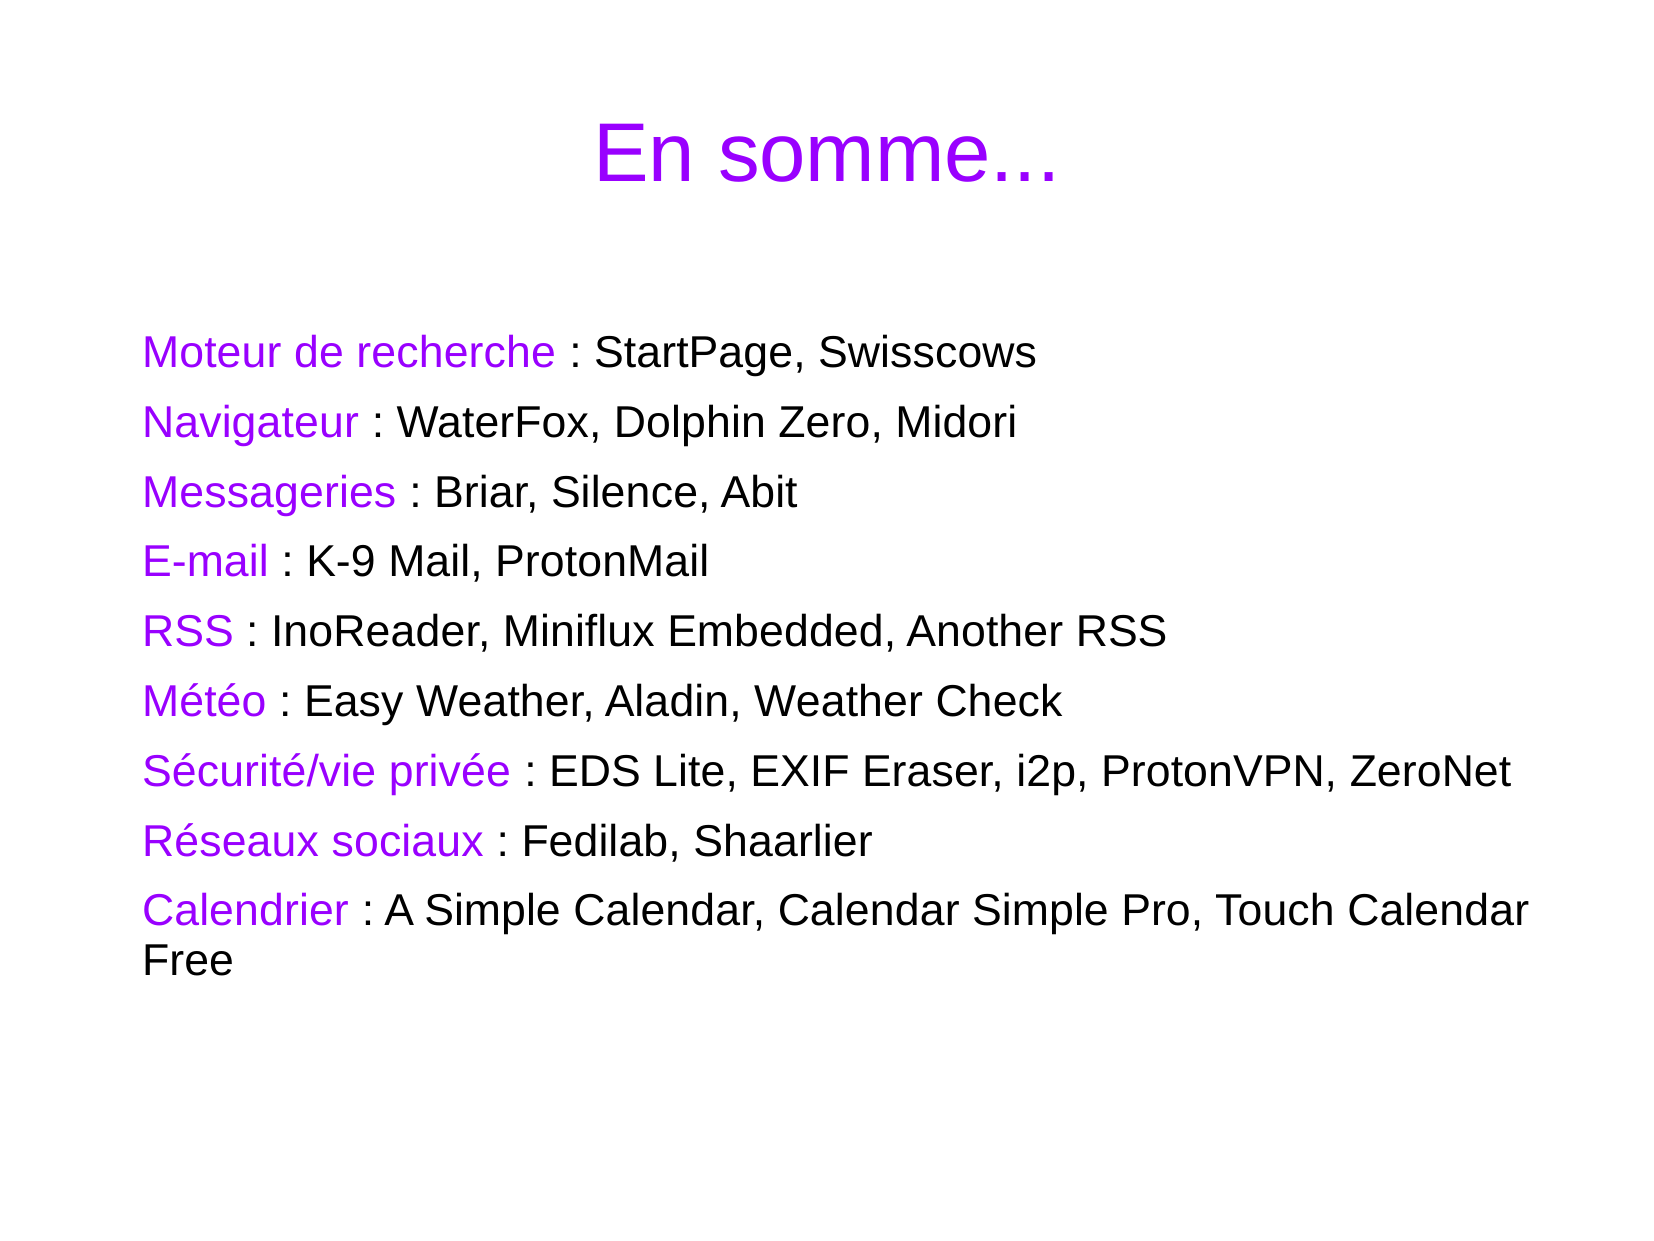

# En somme...
Moteur de recherche : StartPage, Swisscows
Navigateur : WaterFox, Dolphin Zero, Midori
Messageries : Briar, Silence, Abit
E-mail : K-9 Mail, ProtonMail
RSS : InoReader, Miniflux Embedded, Another RSS
Météo : Easy Weather, Aladin, Weather Check
Sécurité/vie privée : EDS Lite, EXIF Eraser, i2p, ProtonVPN, ZeroNet
Réseaux sociaux : Fedilab, Shaarlier
Calendrier : A Simple Calendar, Calendar Simple Pro, Touch Calendar Free